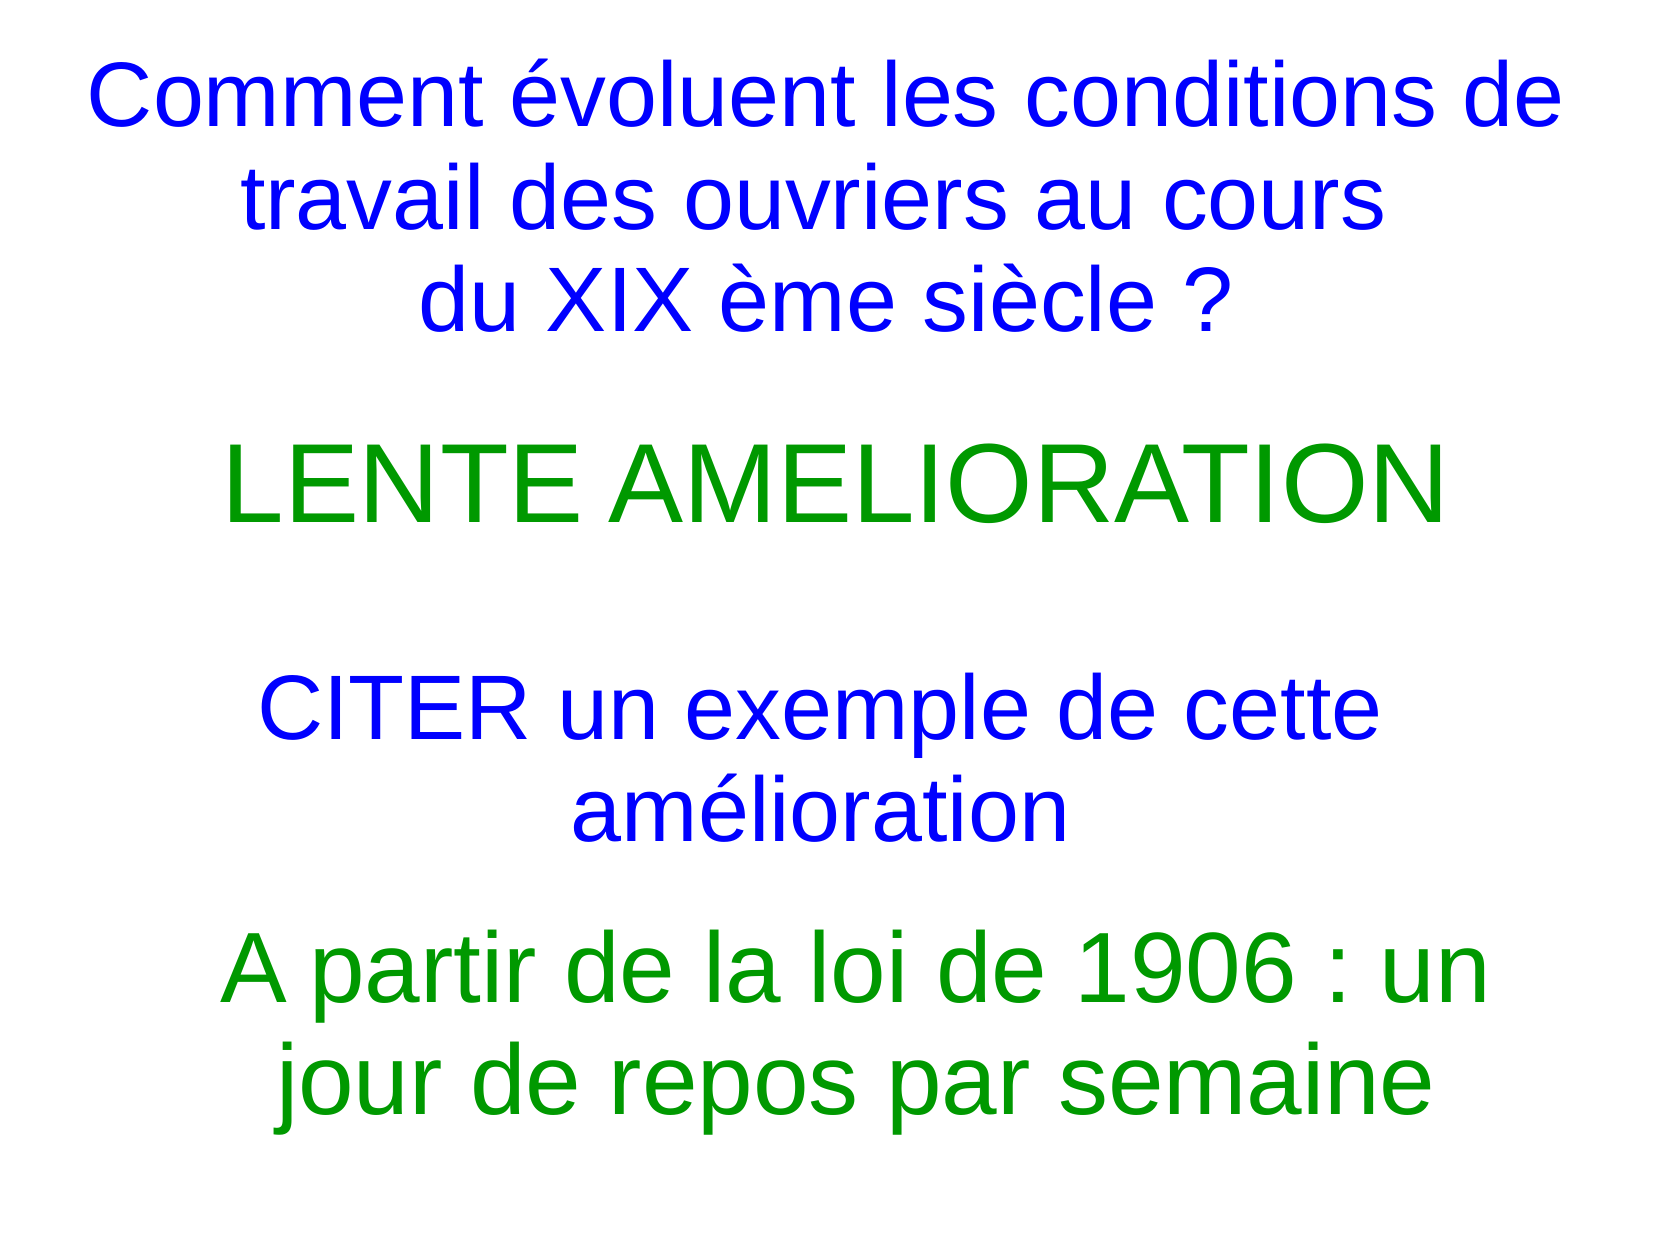

# Comment évoluent les conditions de travail des ouvriers au cours du XIX ème siècle ?
LENTE AMELIORATION
CITER un exemple de cette amélioration
A partir de la loi de 1906 : un jour de repos par semaine